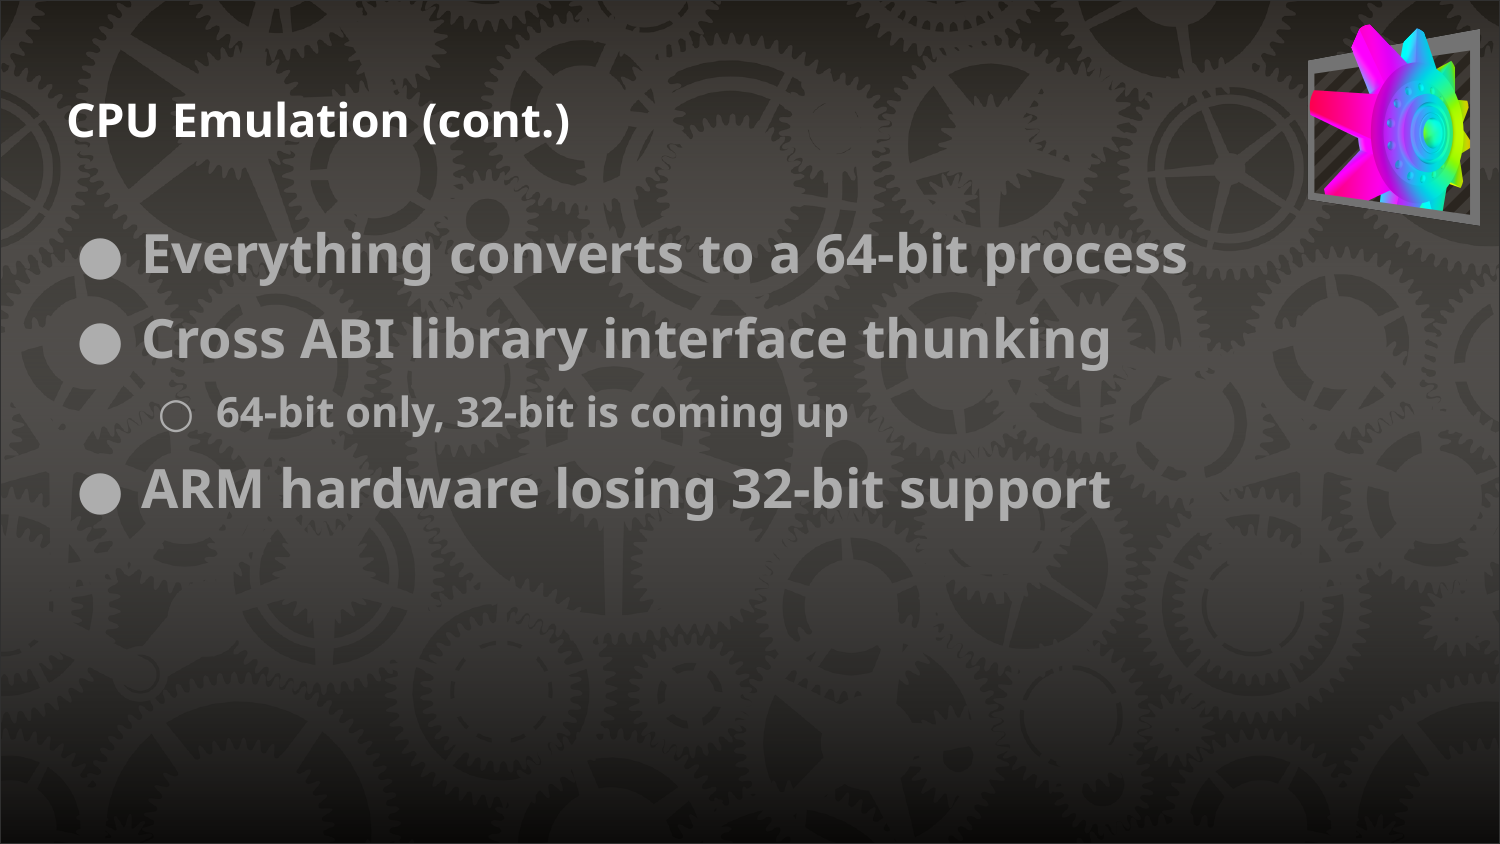

# CPU Emulation (cont.)
Everything converts to a 64-bit process
Cross ABI library interface thunking
64-bit only, 32-bit is coming up
ARM hardware losing 32-bit support